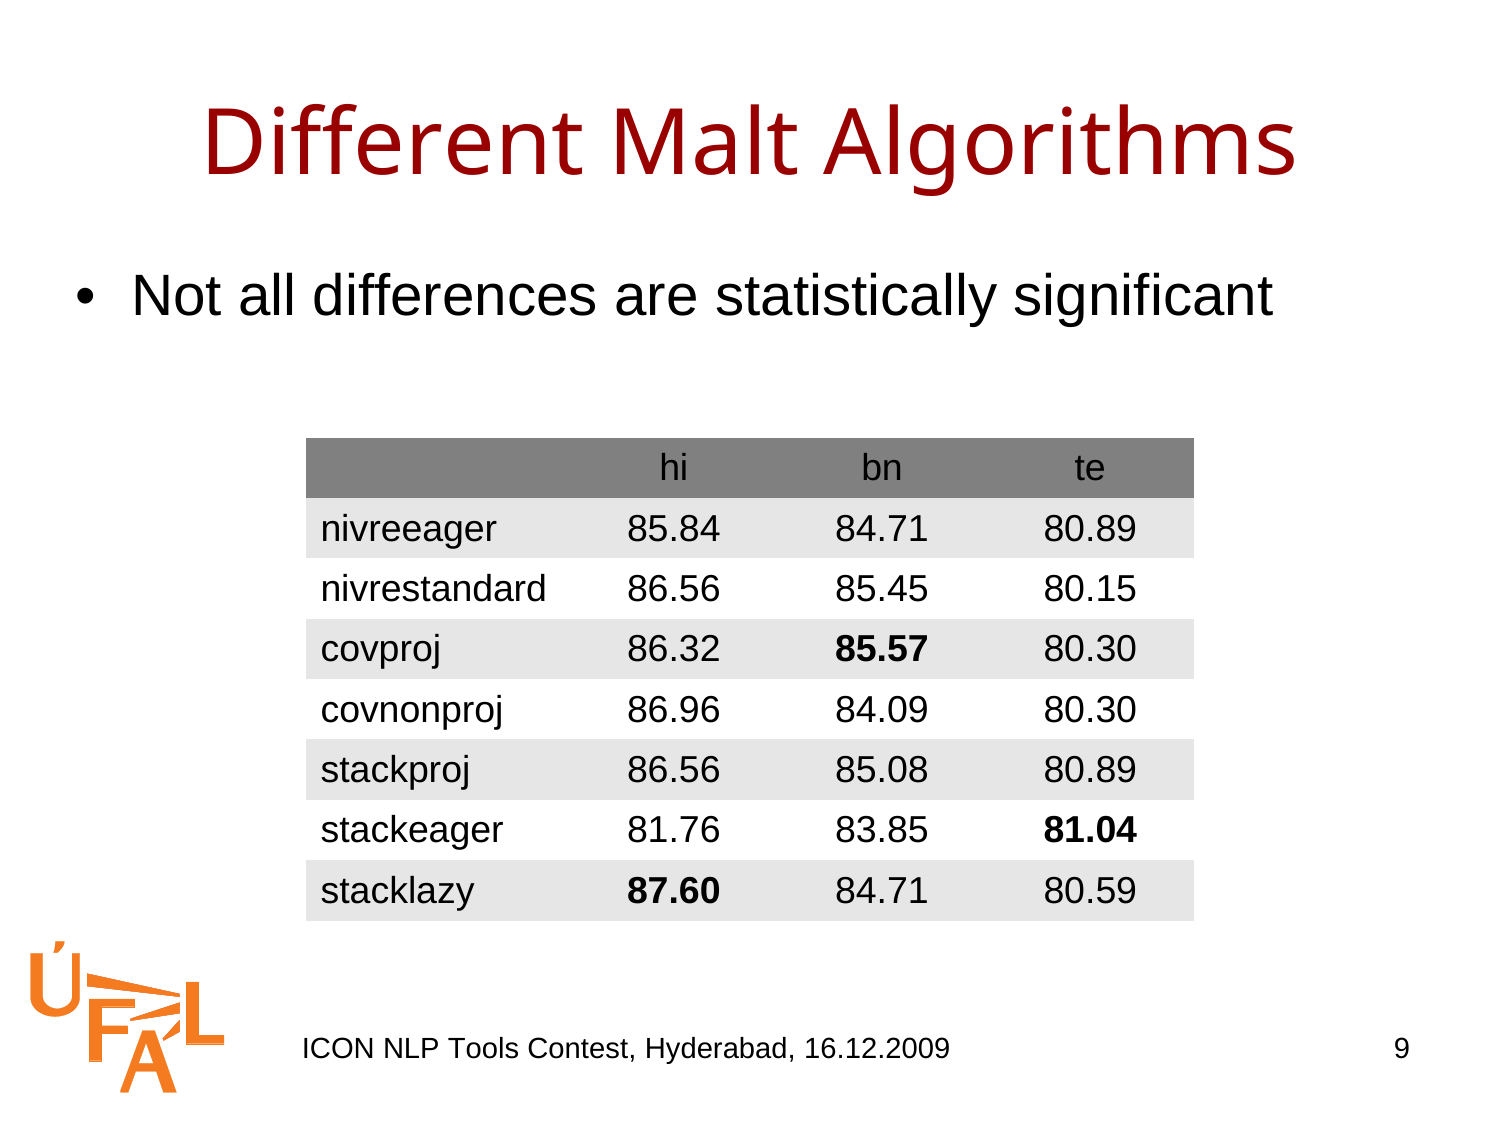

# Different Malt Algorithms
Not all differences are statistically significant
| | hi | bn | te |
| --- | --- | --- | --- |
| nivreeager | 85.84 | 84.71 | 80.89 |
| nivrestandard | 86.56 | 85.45 | 80.15 |
| covproj | 86.32 | 85.57 | 80.30 |
| covnonproj | 86.96 | 84.09 | 80.30 |
| stackproj | 86.56 | 85.08 | 80.89 |
| stackeager | 81.76 | 83.85 | 81.04 |
| stacklazy | 87.60 | 84.71 | 80.59 |
ICON NLP Tools Contest, Hyderabad, 16.12.2009
9